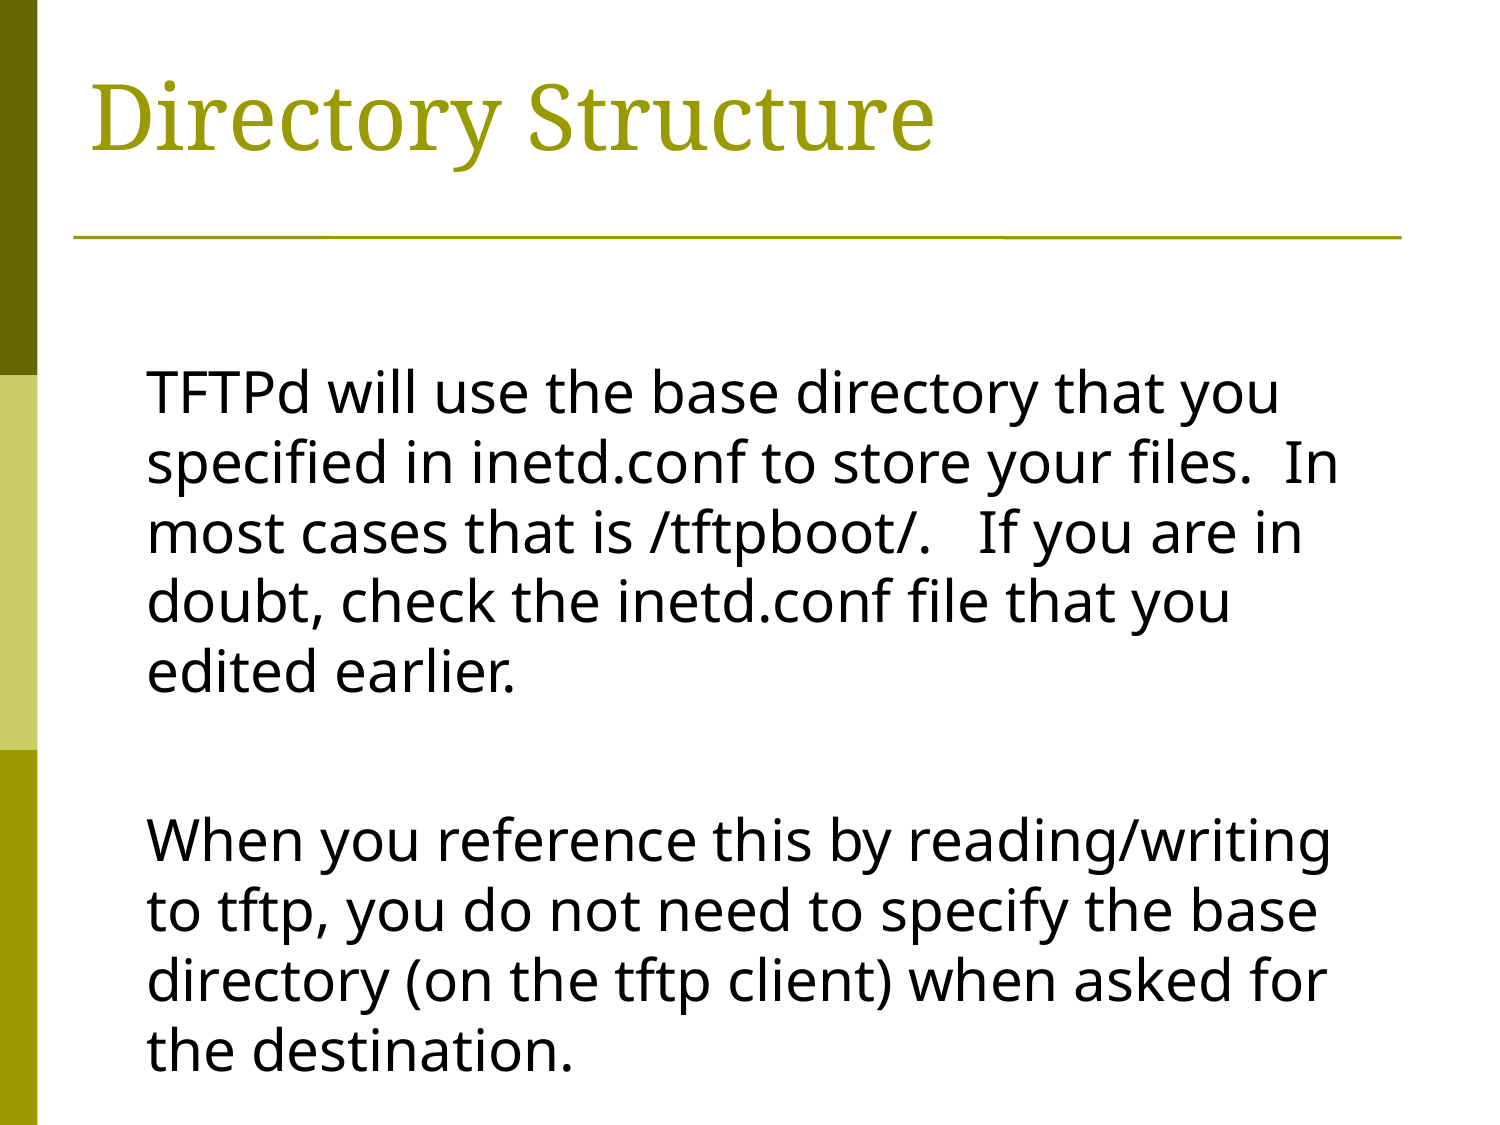

# Directory Structure
TFTPd will use the base directory that you specified in inetd.conf to store your files. In most cases that is /tftpboot/. If you are in doubt, check the inetd.conf file that you edited earlier.
When you reference this by reading/writing to tftp, you do not need to specify the base directory (on the tftp client) when asked for the destination.